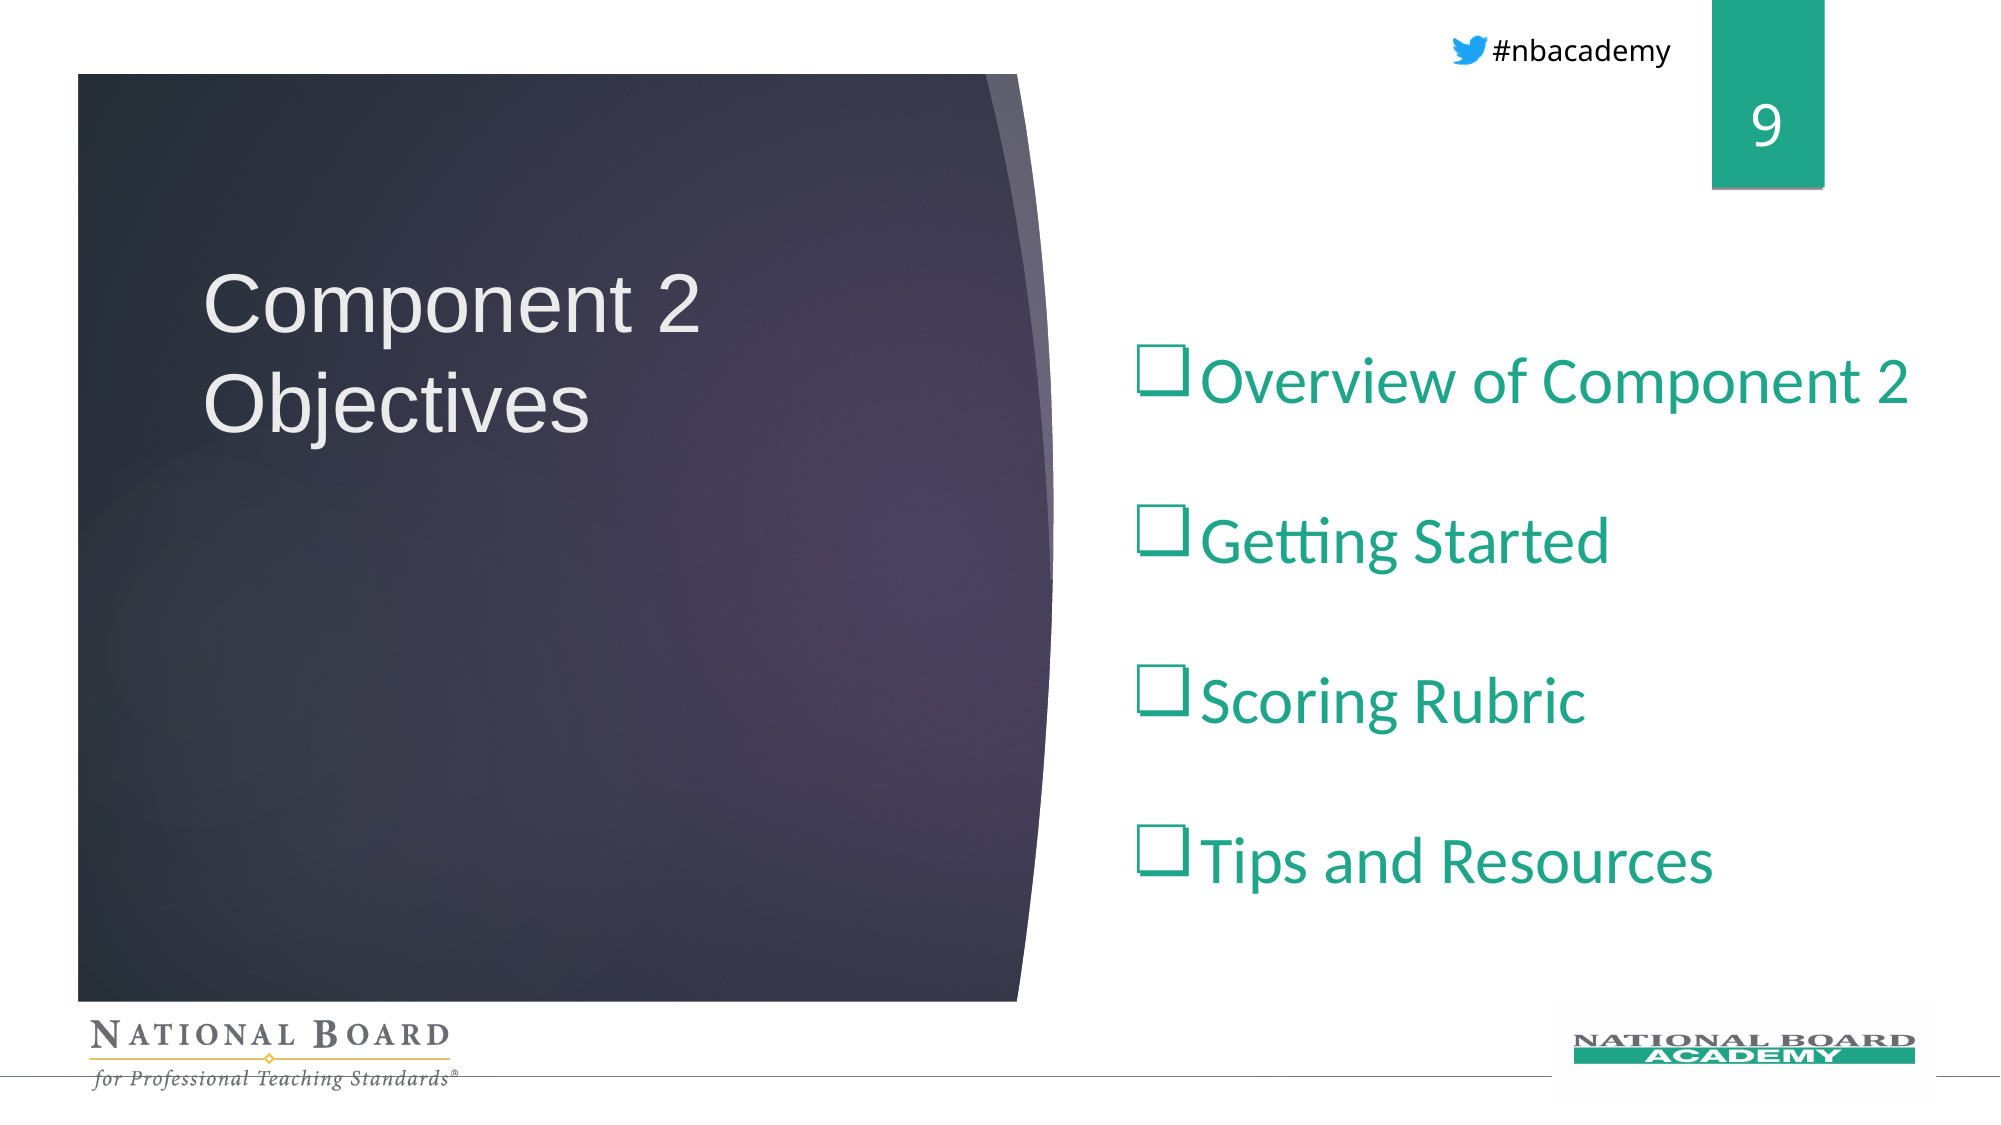

# Component 2 Objectives
Overview of Component 2
Getting Started
Scoring Rubric
Tips and Resources